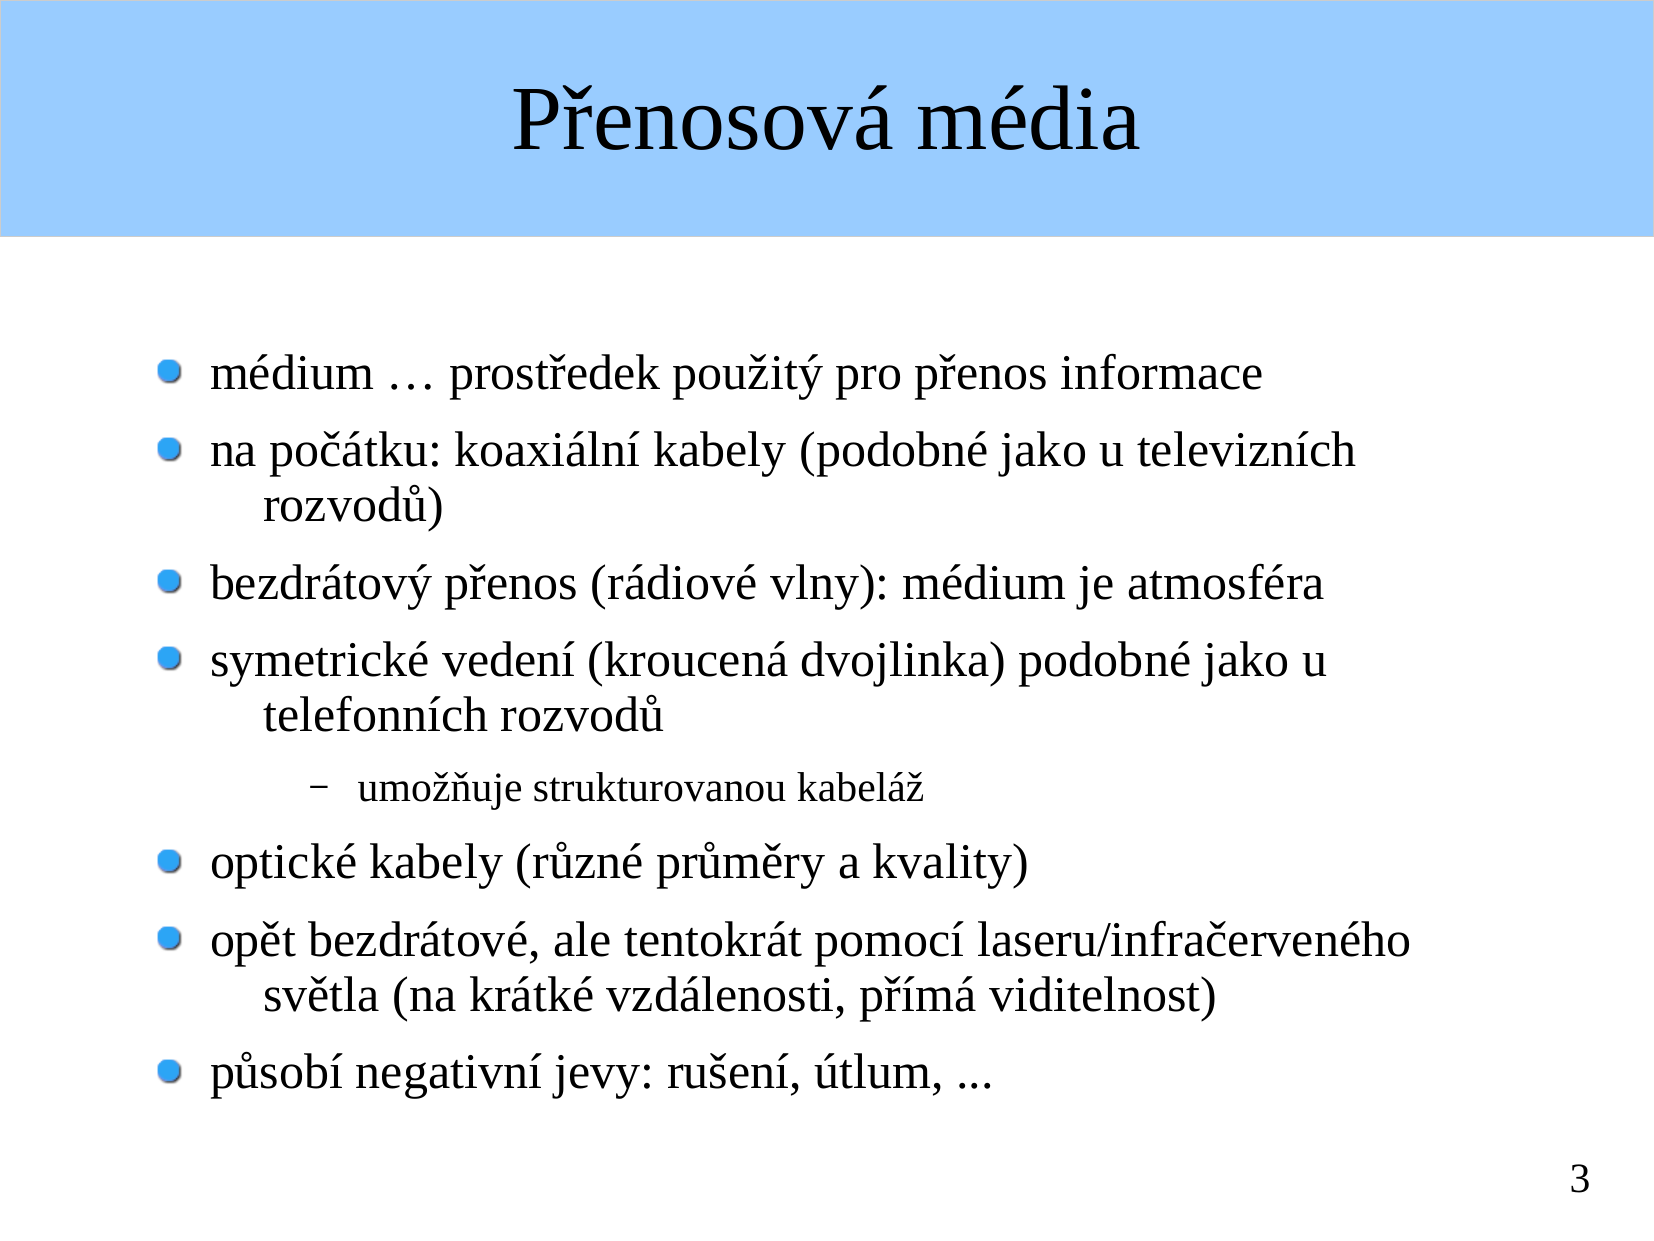

# Přenosová média
médium … prostředek použitý pro přenos informace
na počátku: koaxiální kabely (podobné jako u televizních rozvodů)
bezdrátový přenos (rádiové vlny): médium je atmosféra
symetrické vedení (kroucená dvojlinka) podobné jako u telefonních rozvodů
umožňuje strukturovanou kabeláž
optické kabely (různé průměry a kvality)
opět bezdrátové, ale tentokrát pomocí laseru/infračerveného světla (na krátké vzdálenosti, přímá viditelnost)
působí negativní jevy: rušení, útlum, ...